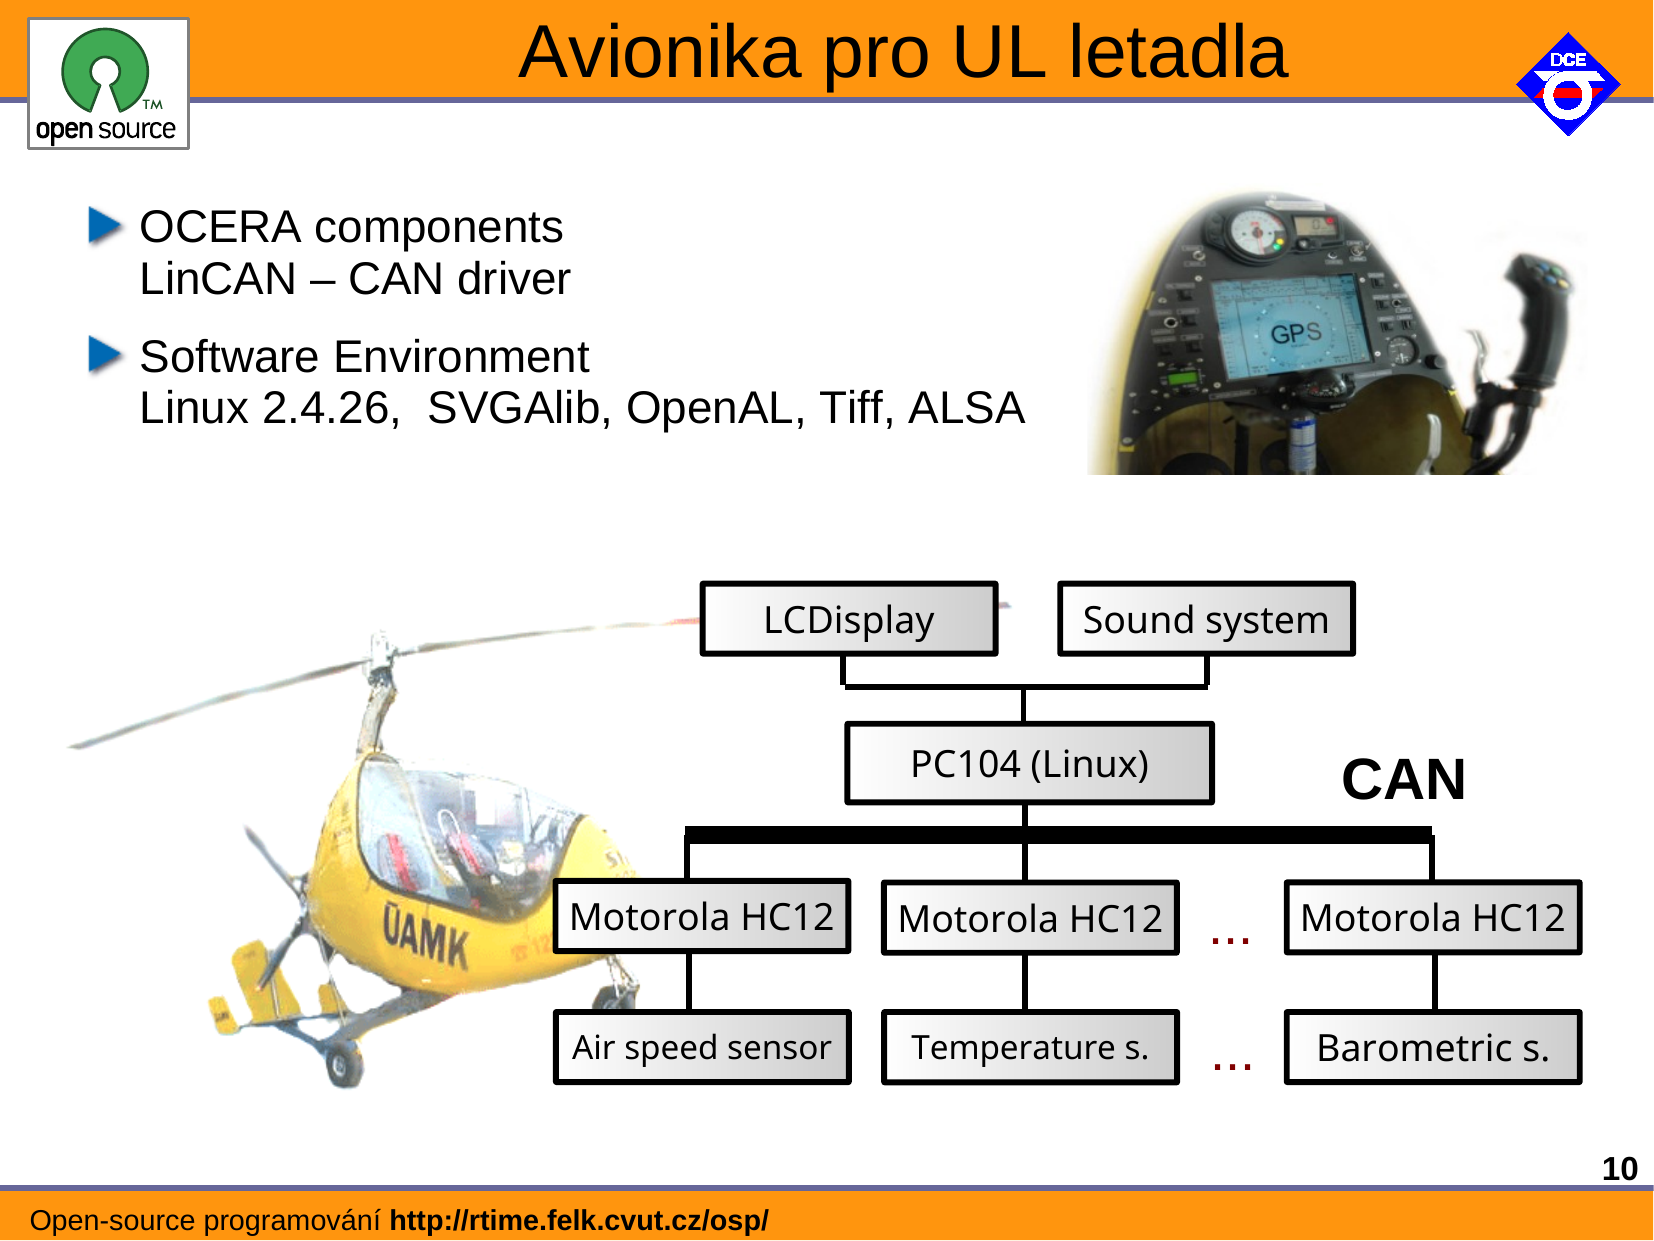

# Avionika pro UL letadla
OCERA components
LinCAN – CAN driver
Software Environment
Linux 2.4.26, SVGAlib, OpenAL, Tiff, ALSA
Sound system
LCDisplay
PC104 (Linux)
CAN
Motorola HC12
Motorola HC12
Motorola HC12
...
...
Barometric s.
Temperature s.
Air speed sensor